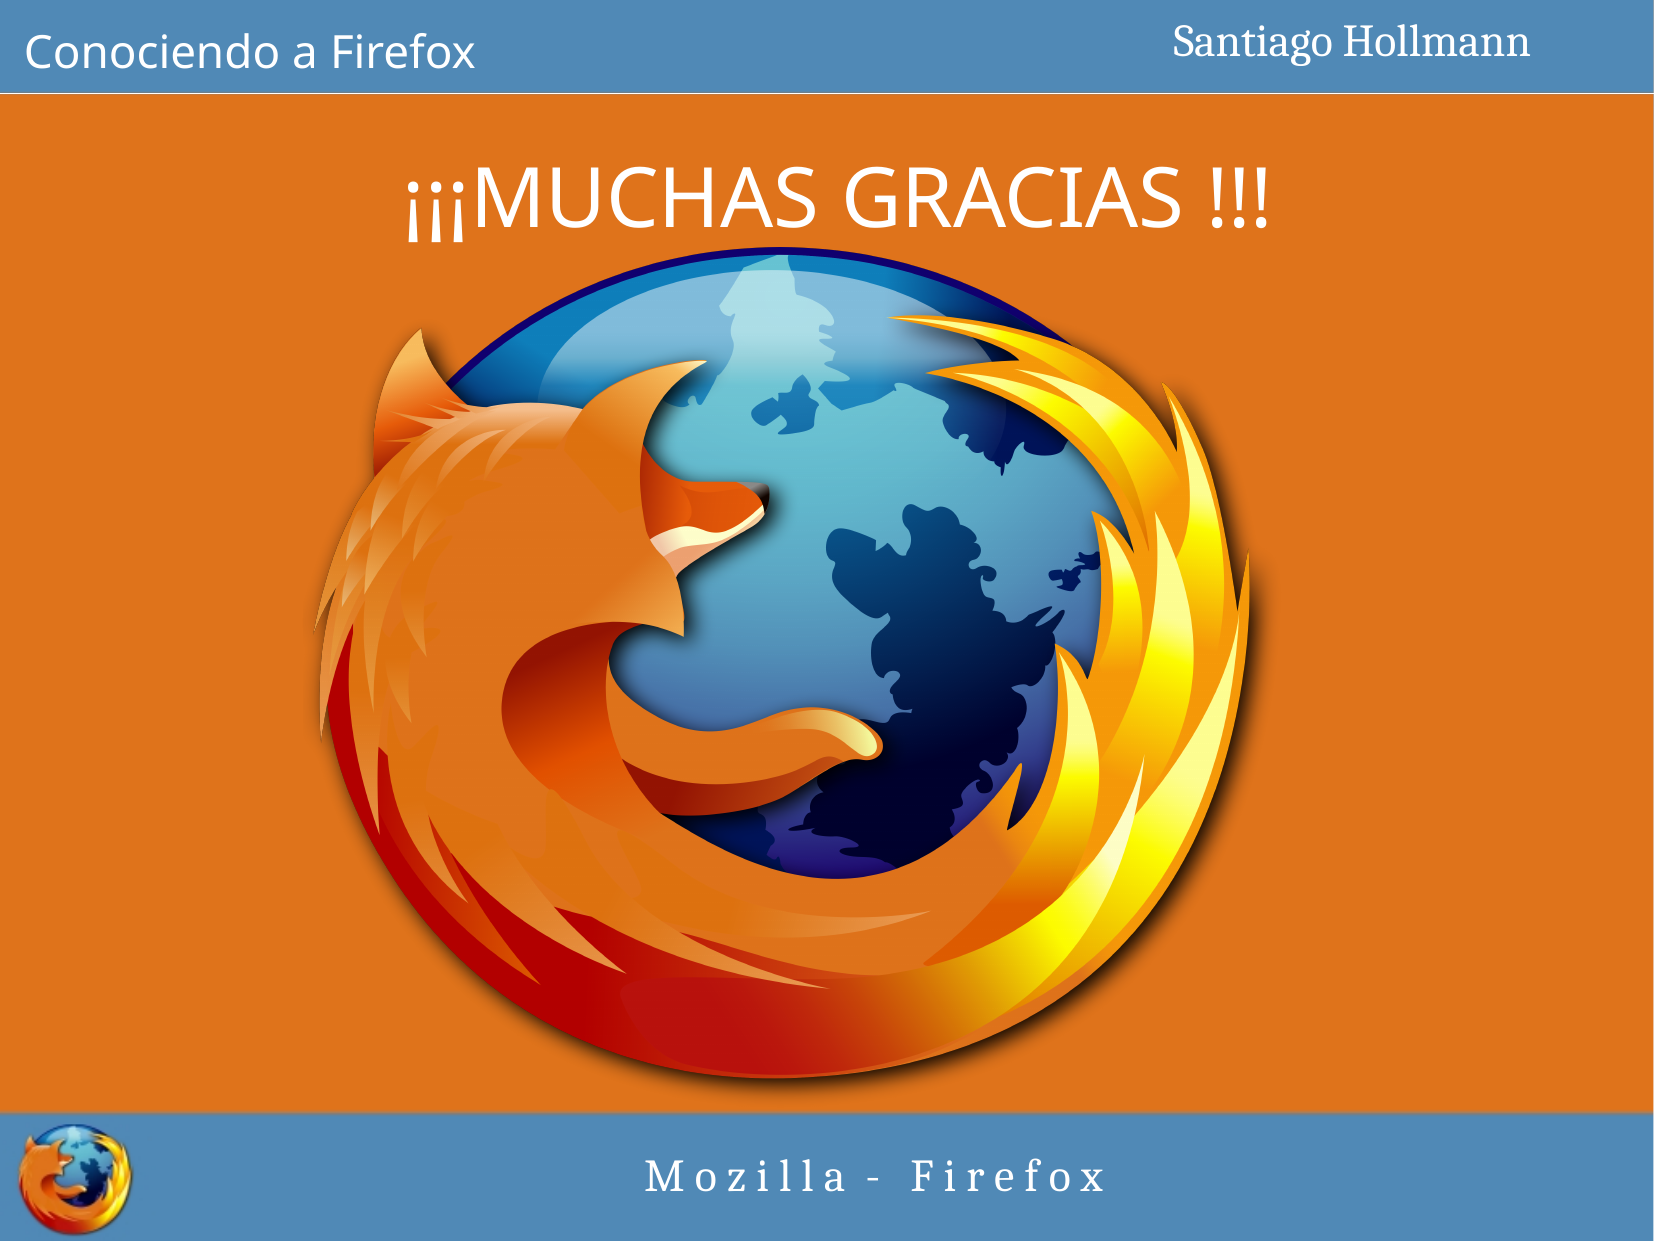

¡¡¡MUCHAS GRACIAS !!!
Santiago Hollmann
Conociendo a Firefox
#
M o z i l l a - F i r e f o x